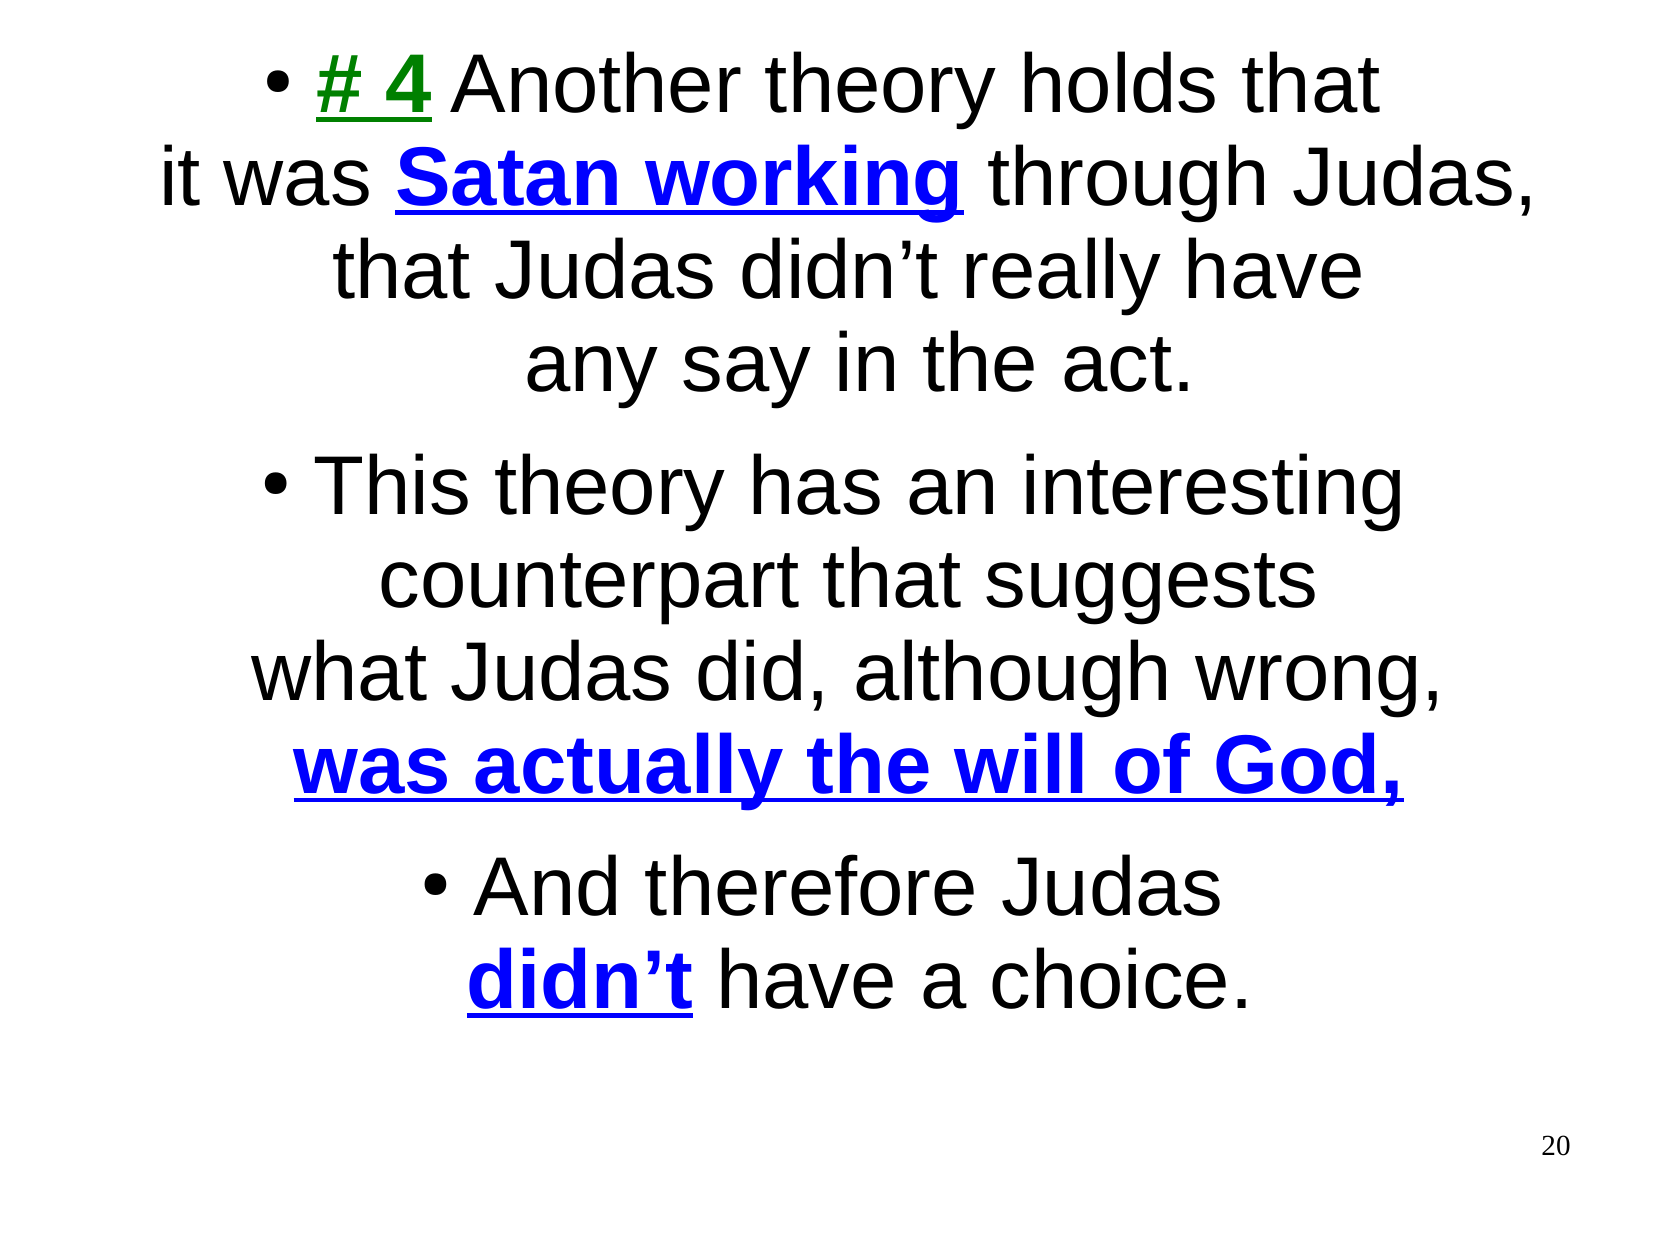

# # 4 Another theory holds that it was Satan working through Judas, that Judas didn’t really have any say in the act.
This theory has an interesting counterpart that suggests
what Judas did, although wrong,
was actually the will of God,
And therefore Judas
didn’t have a choice.
20